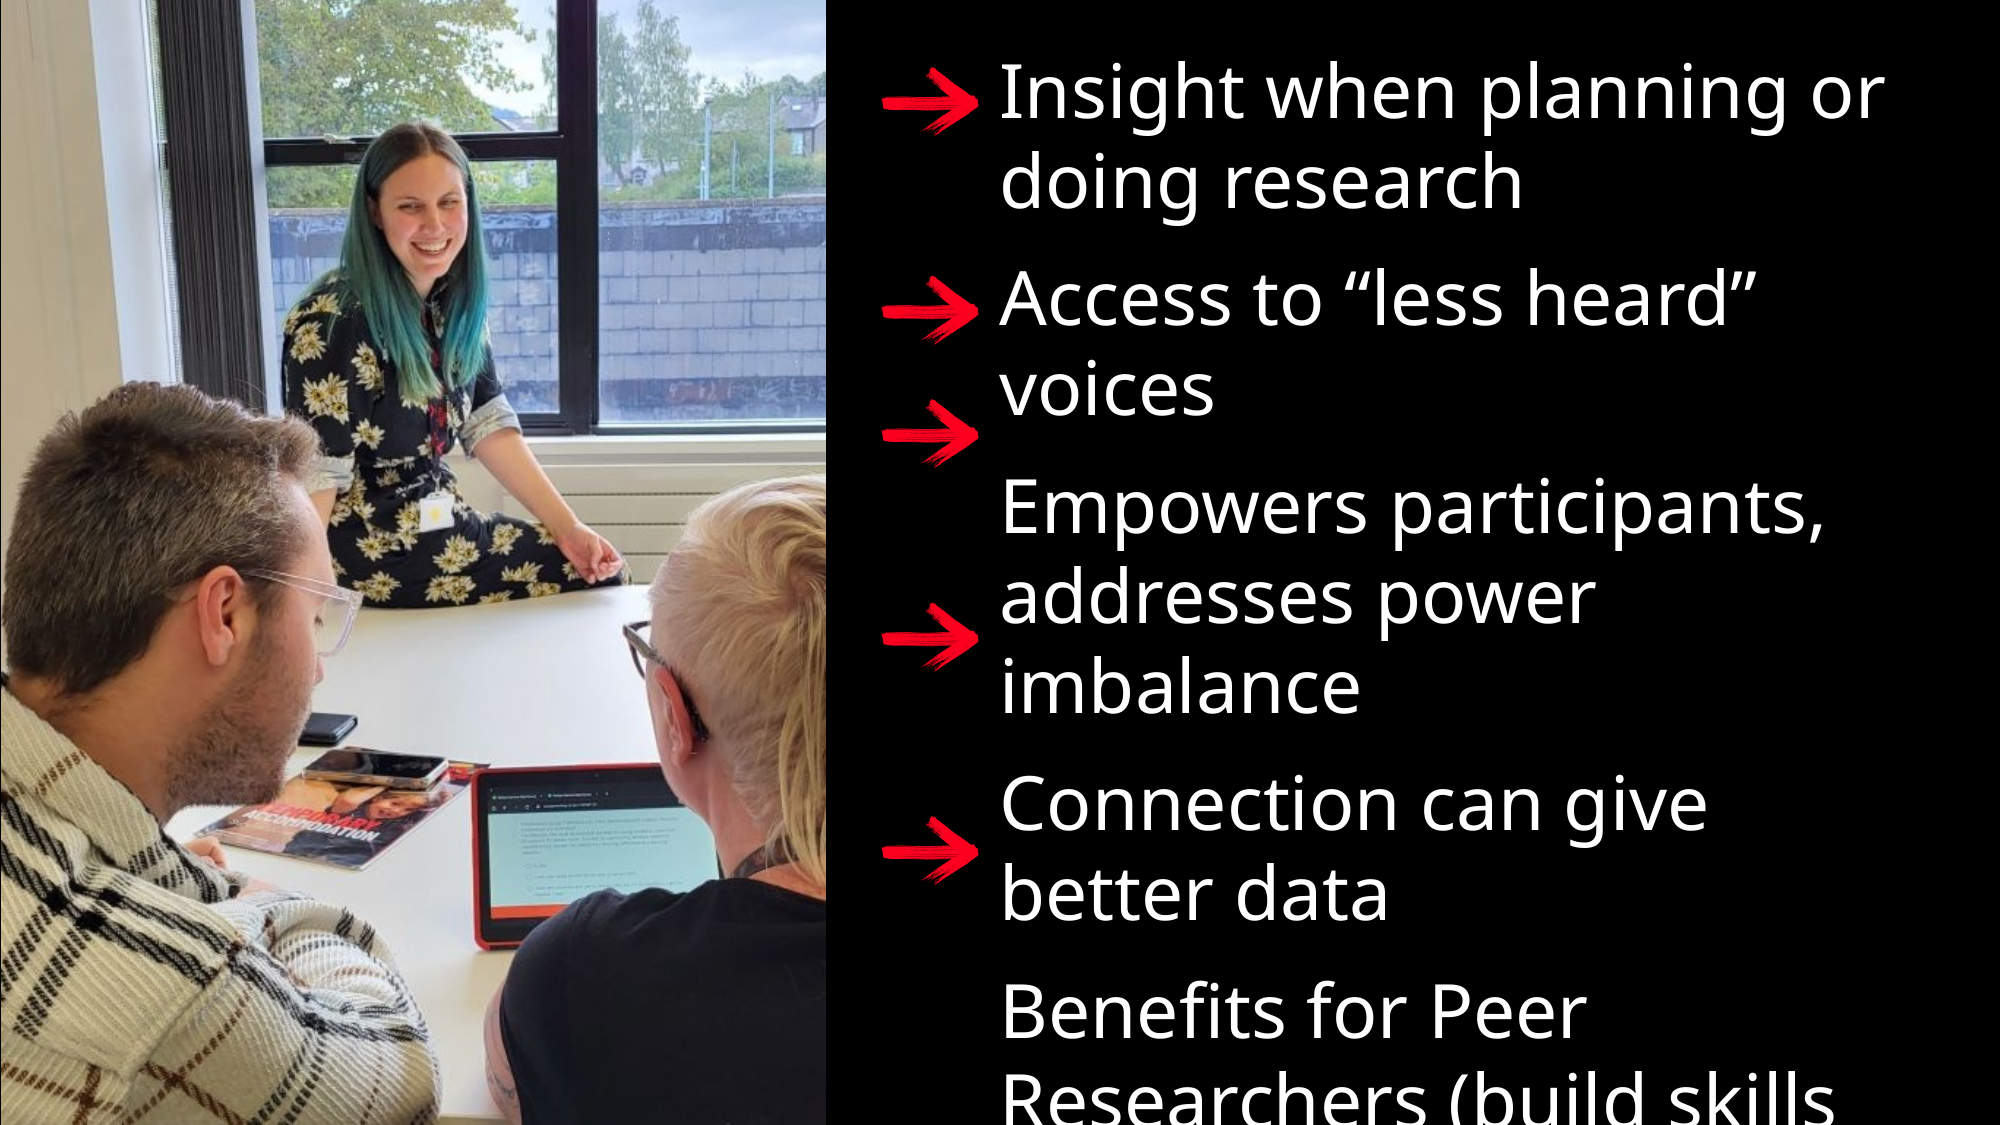

# Insight when planning or doing research Access to “less heard” voices Empowers participants, addresses power imbalance Connection can give better data Benefits for Peer Researchers (build skills and confidence)